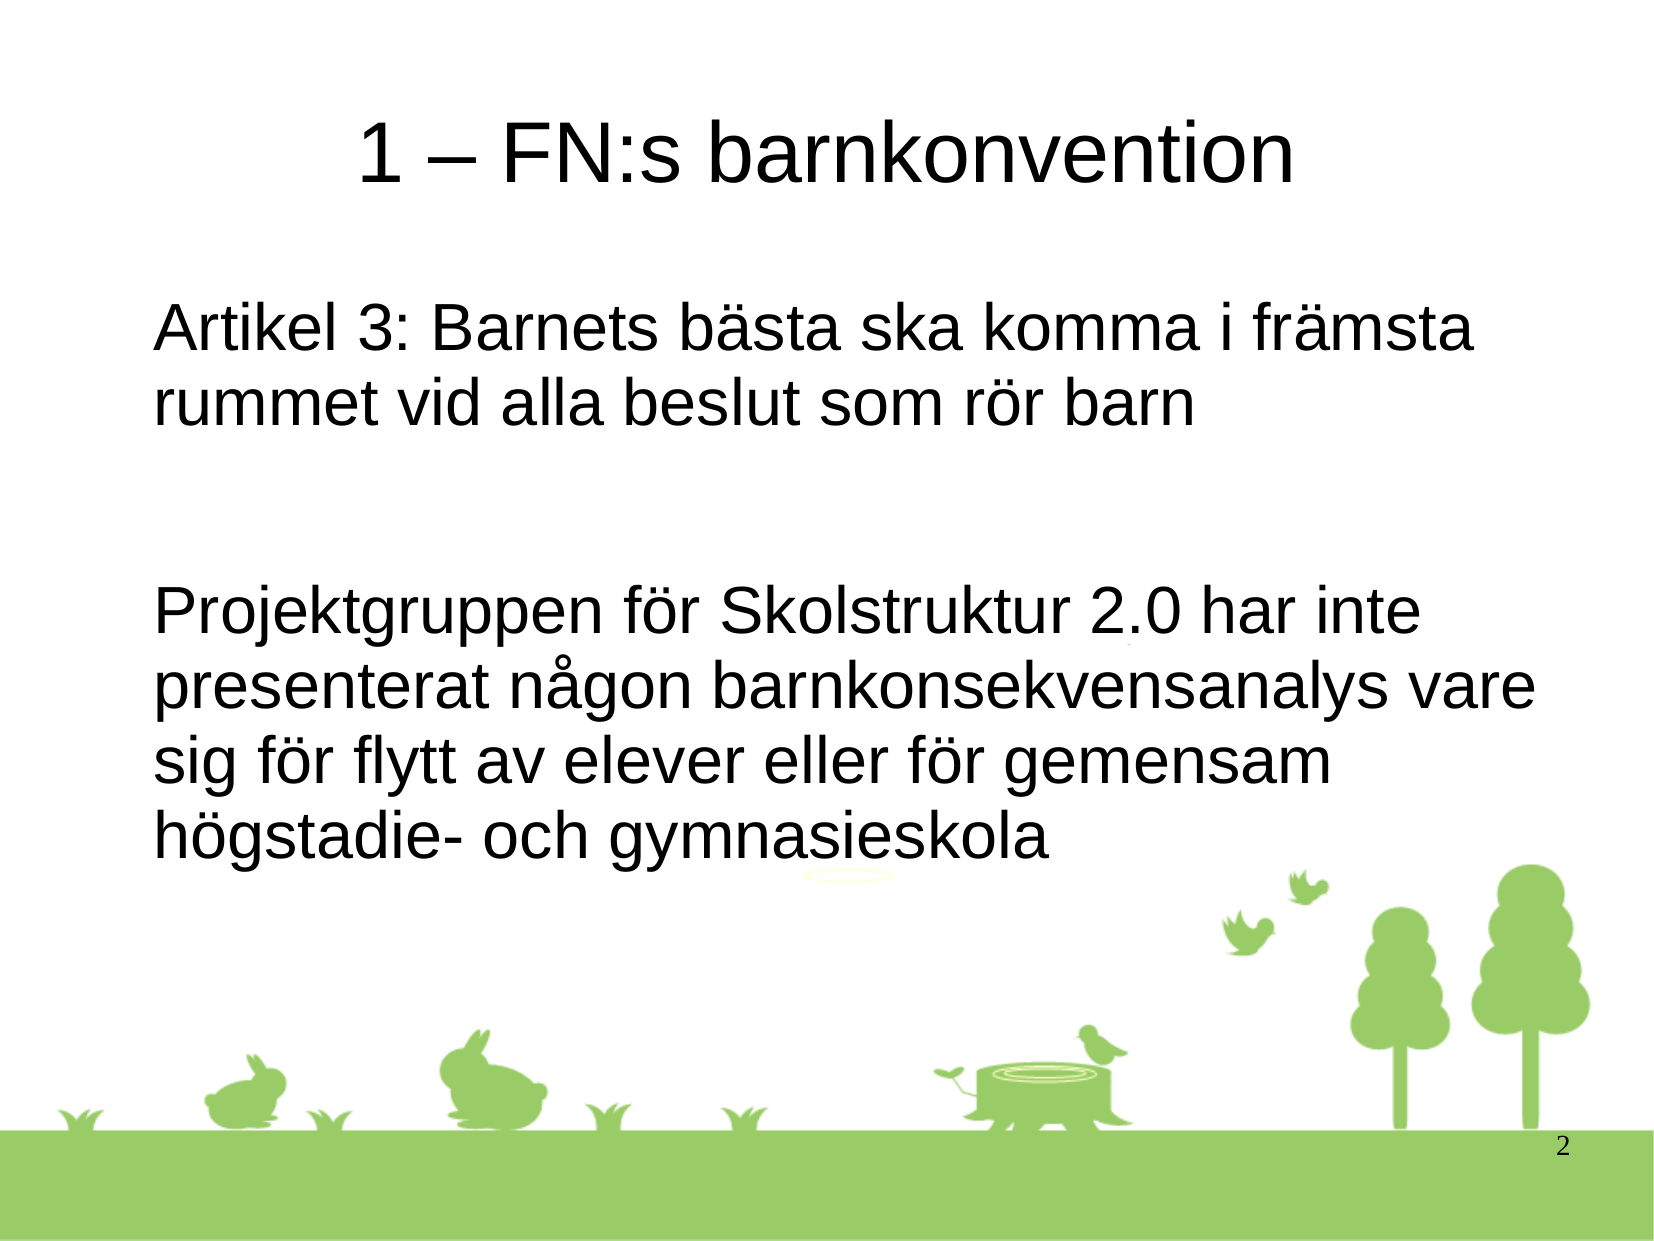

# 1 – FN:s barnkonvention
Artikel 3: Barnets bästa ska komma i främsta rummet vid alla beslut som rör barn
Projektgruppen för Skolstruktur 2.0 har inte presenterat någon barnkonsekvensanalys vare sig för flytt av elever eller för gemensam högstadie- och gymnasieskola
2